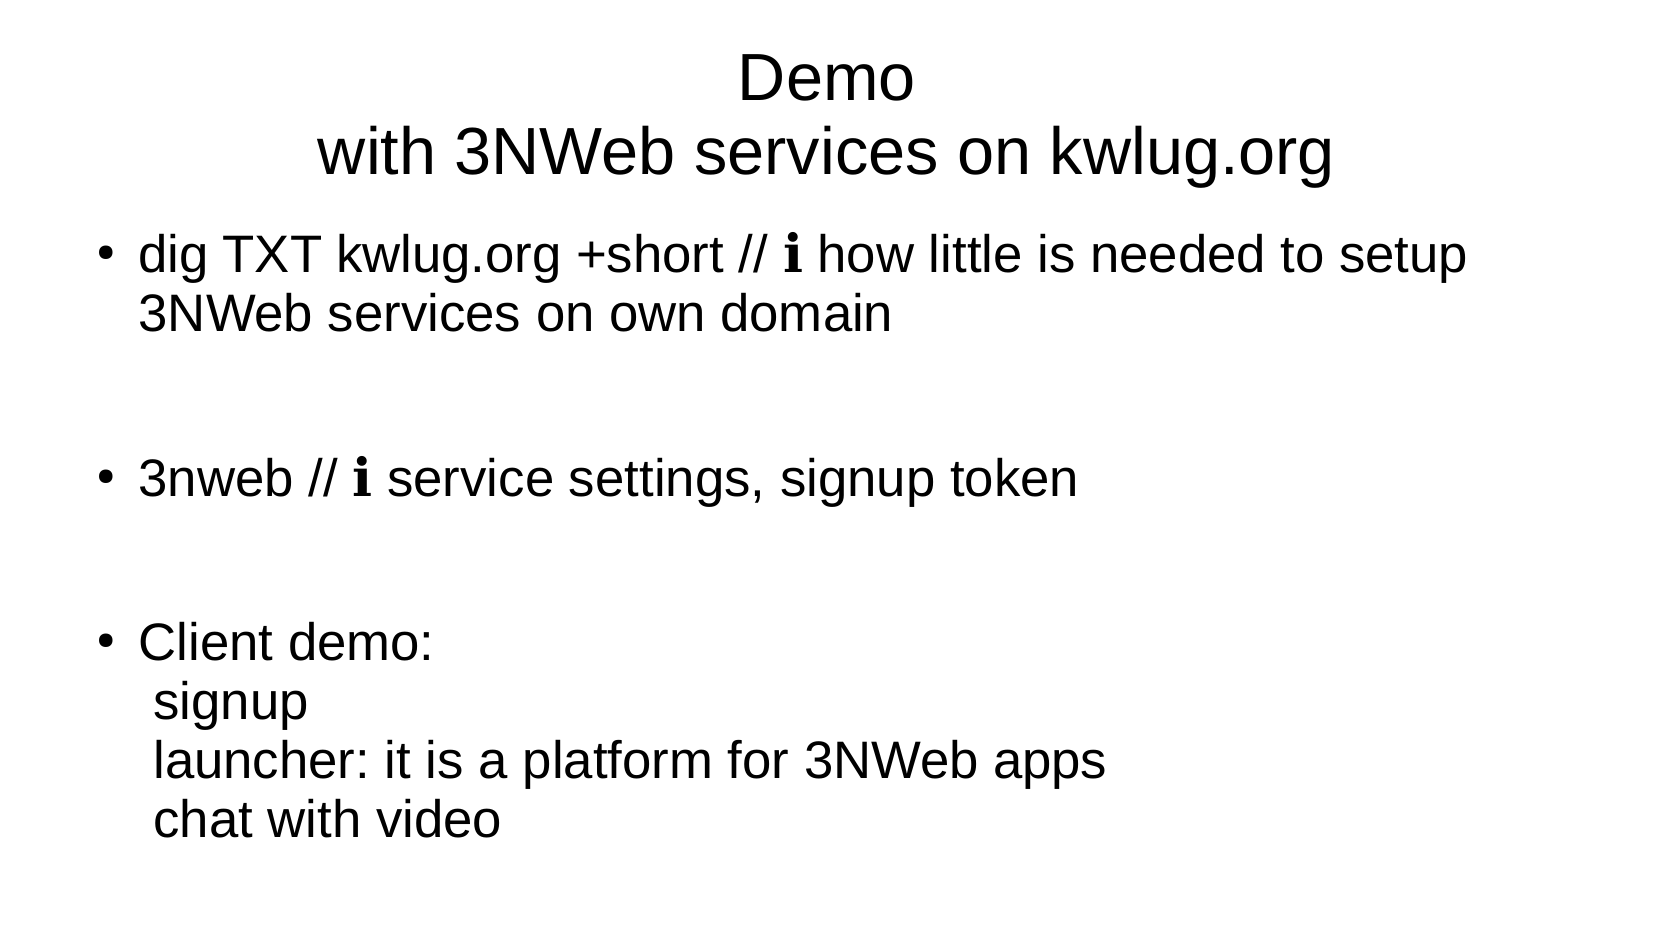

# Demo with 3NWeb services on kwlug.org
dig TXT kwlug.org +short // ℹ️ how little is needed to setup 3NWeb services on own domain
3nweb // ℹ️ service settings, signup token
Client demo:
 signup
 launcher: it is a platform for 3NWeb apps
 chat with video